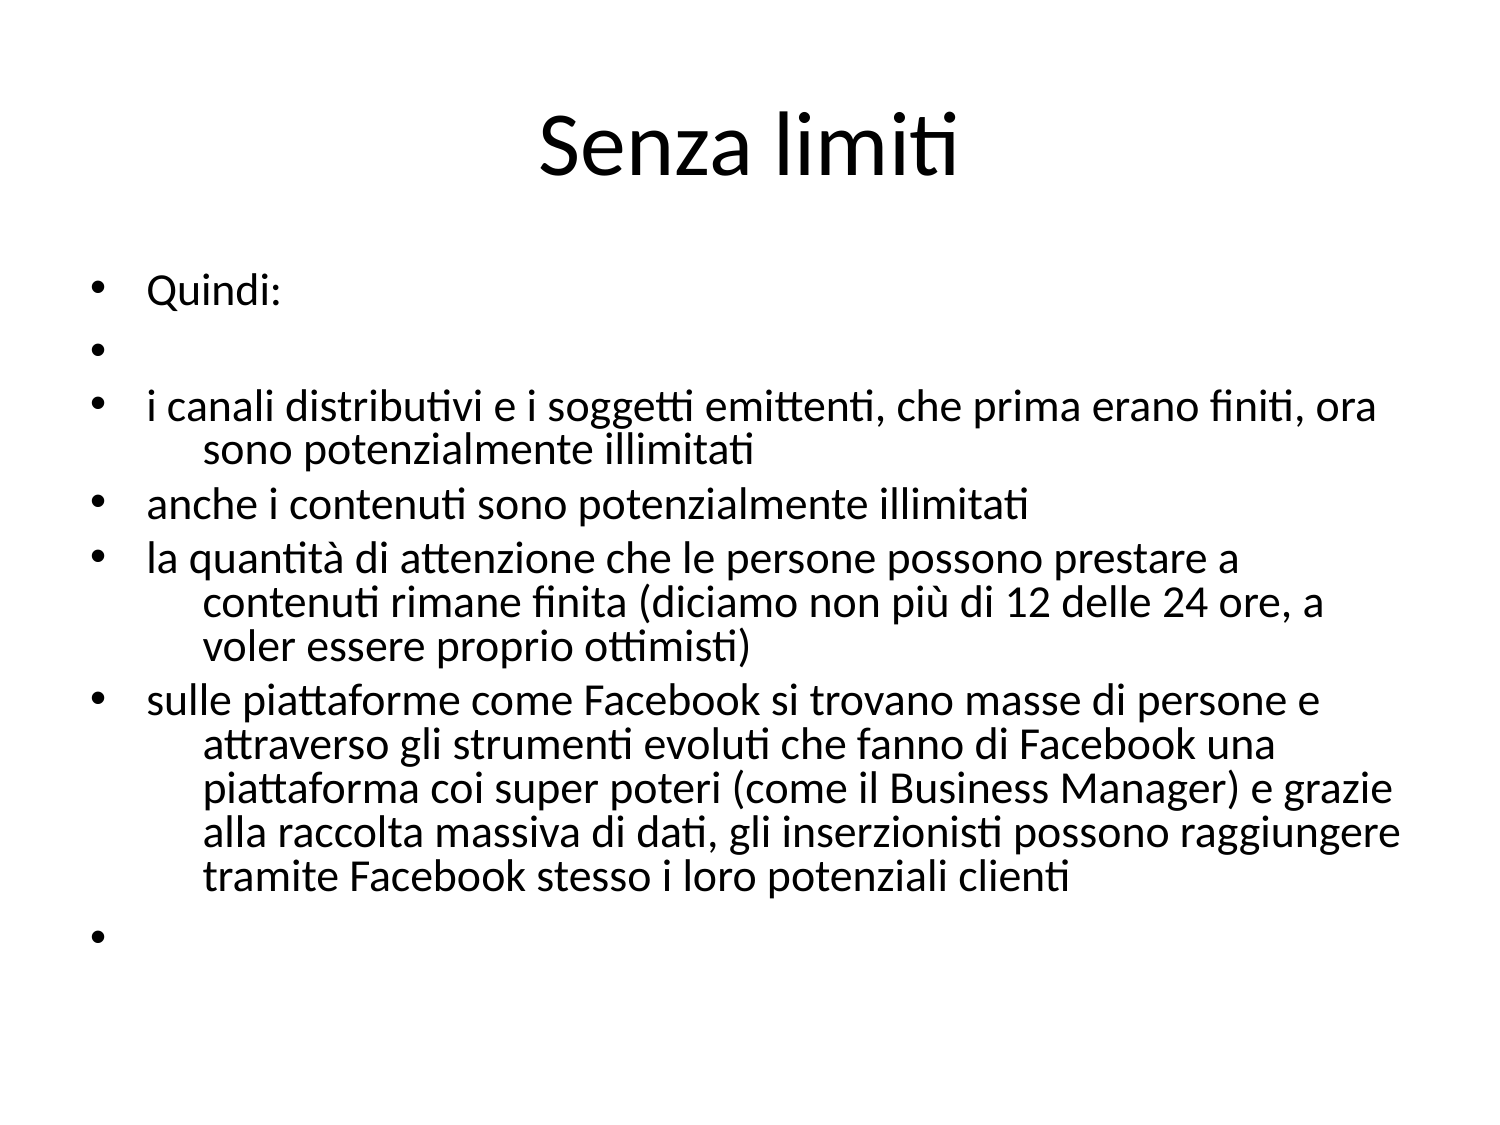

# Senza limiti
Quindi:
i canali distributivi e i soggetti emittenti, che prima erano finiti, ora sono potenzialmente illimitati
anche i contenuti sono potenzialmente illimitati
la quantità di attenzione che le persone possono prestare a contenuti rimane finita (diciamo non più di 12 delle 24 ore, a voler essere proprio ottimisti)
sulle piattaforme come Facebook si trovano masse di persone e attraverso gli strumenti evoluti che fanno di Facebook una piattaforma coi super poteri (come il Business Manager) e grazie alla raccolta massiva di dati, gli inserzionisti possono raggiungere tramite Facebook stesso i loro potenziali clienti